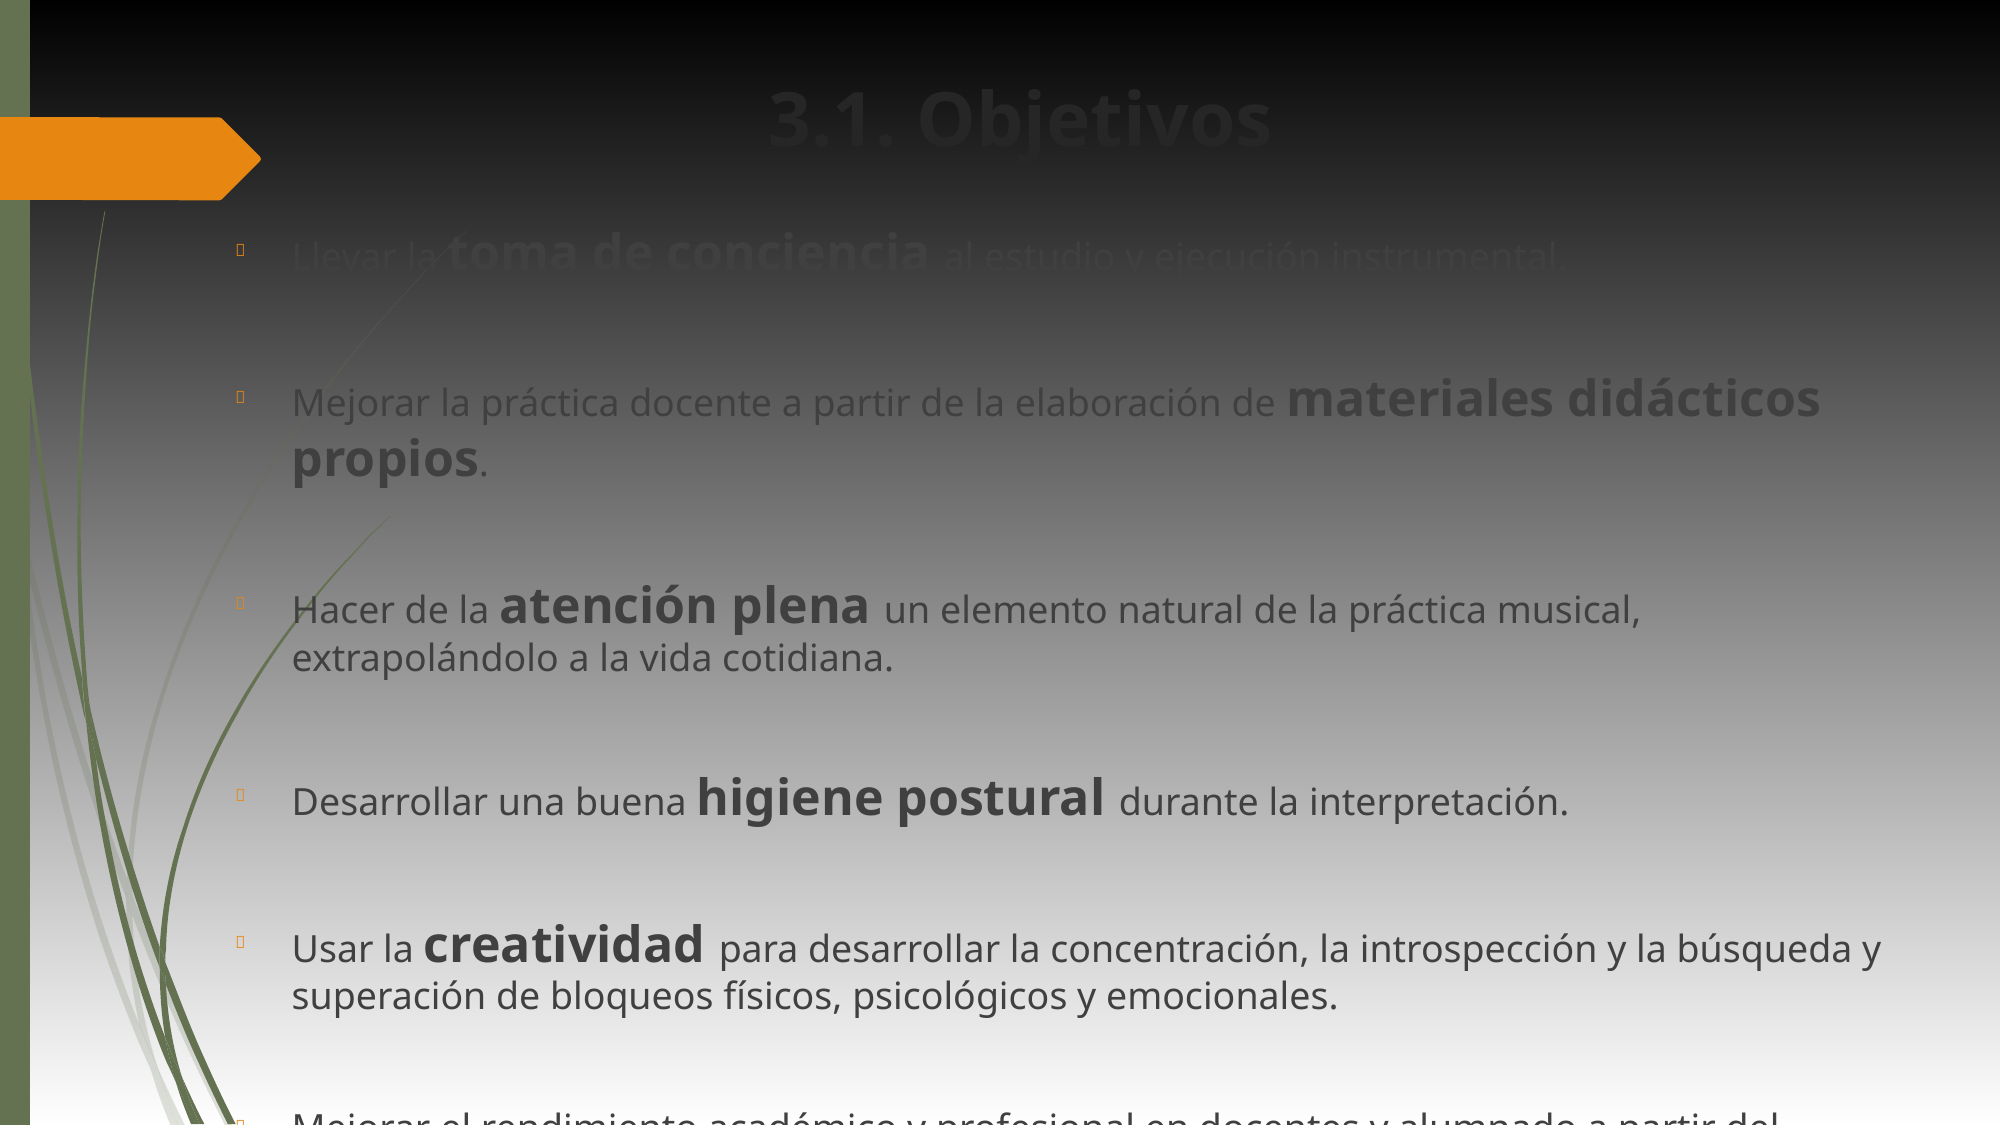

# 3.1. Objetivos
Llevar la toma de conciencia al estudio y ejecución instrumental.
Mejorar la práctica docente a partir de la elaboración de materiales didácticos propios.
Hacer de la atención plena un elemento natural de la práctica musical, extrapolándolo a la vida cotidiana.
Desarrollar una buena higiene postural durante la interpretación.
Usar la creatividad para desarrollar la concentración, la introspección y la búsqueda y superación de bloqueos físicos, psicológicos y emocionales.
Mejorar el rendimiento académico y profesional en docentes y alumnado a partir del autoconocimiento.